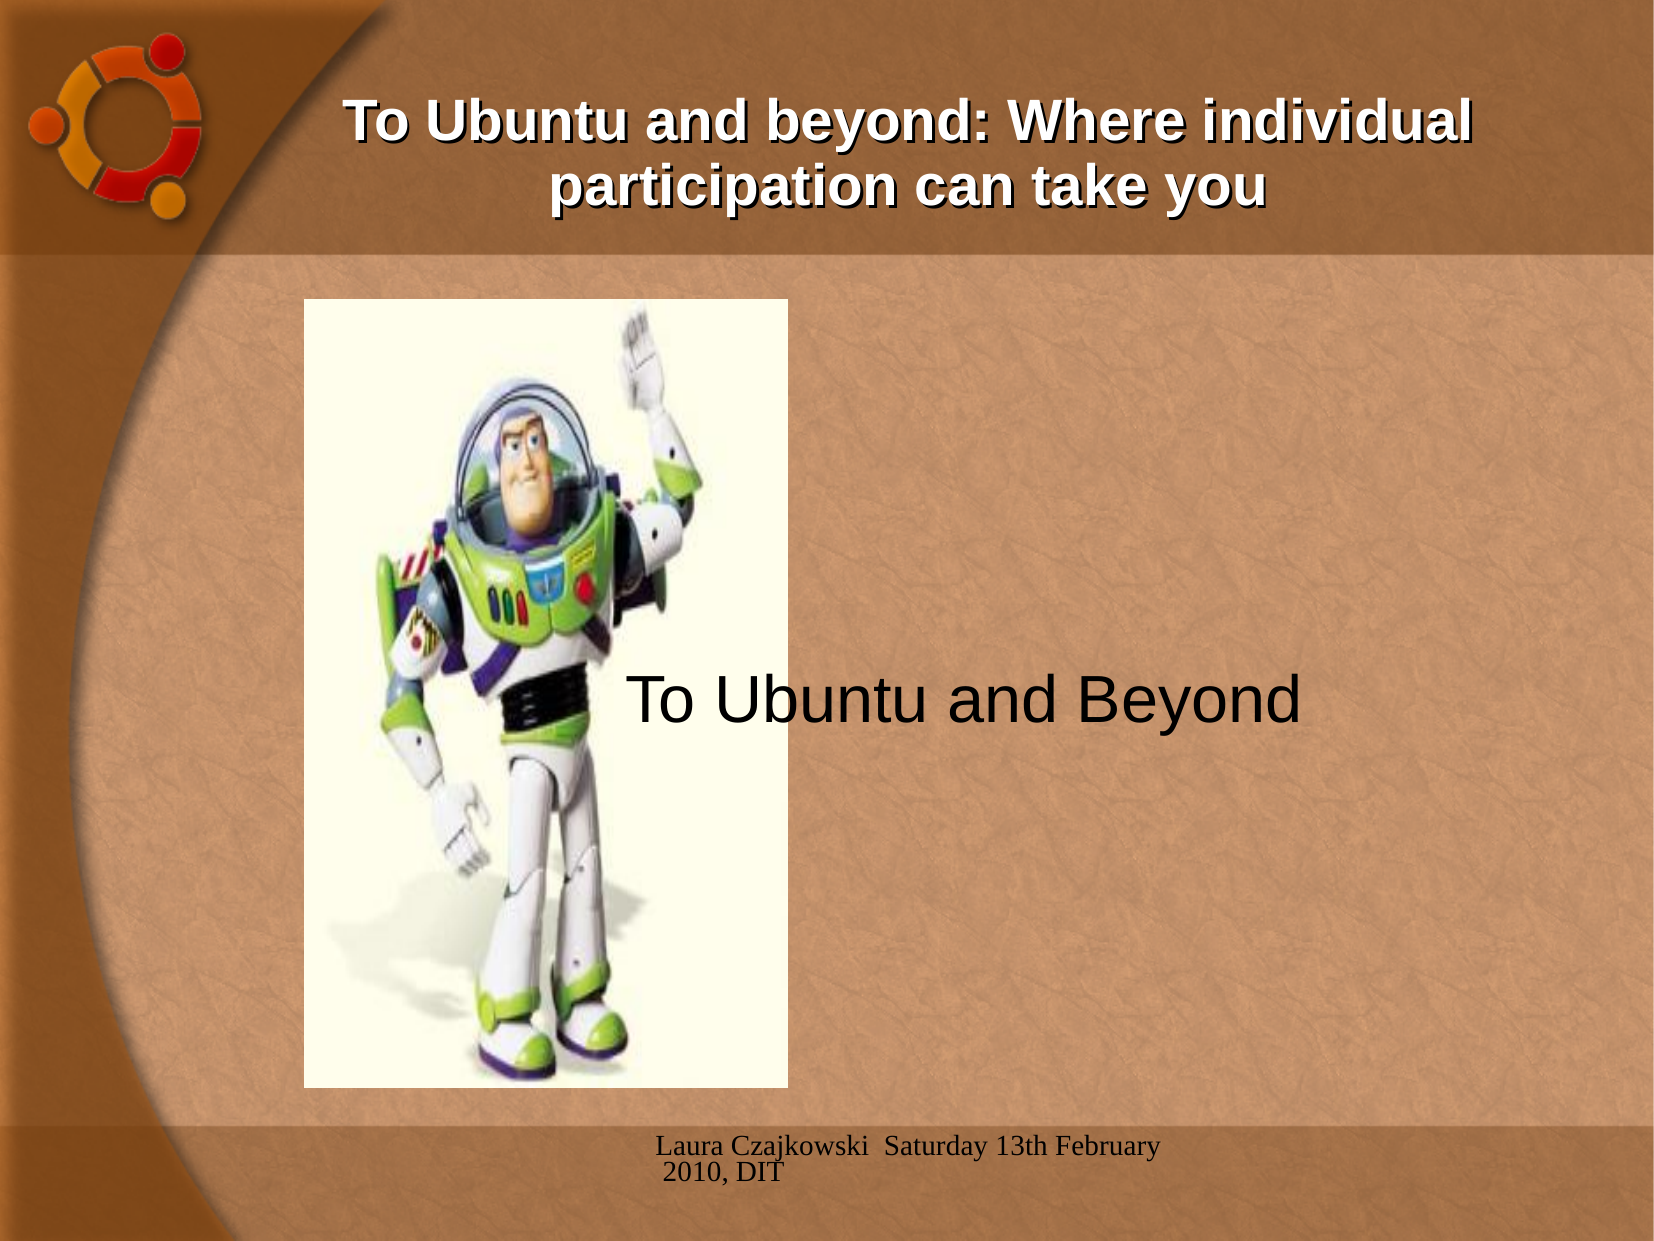

# To Ubuntu and beyond: Where individual participation can take you
 To Ubuntu and Beyond
Laura Czajkowski Saturday 13th February 2010, DIT